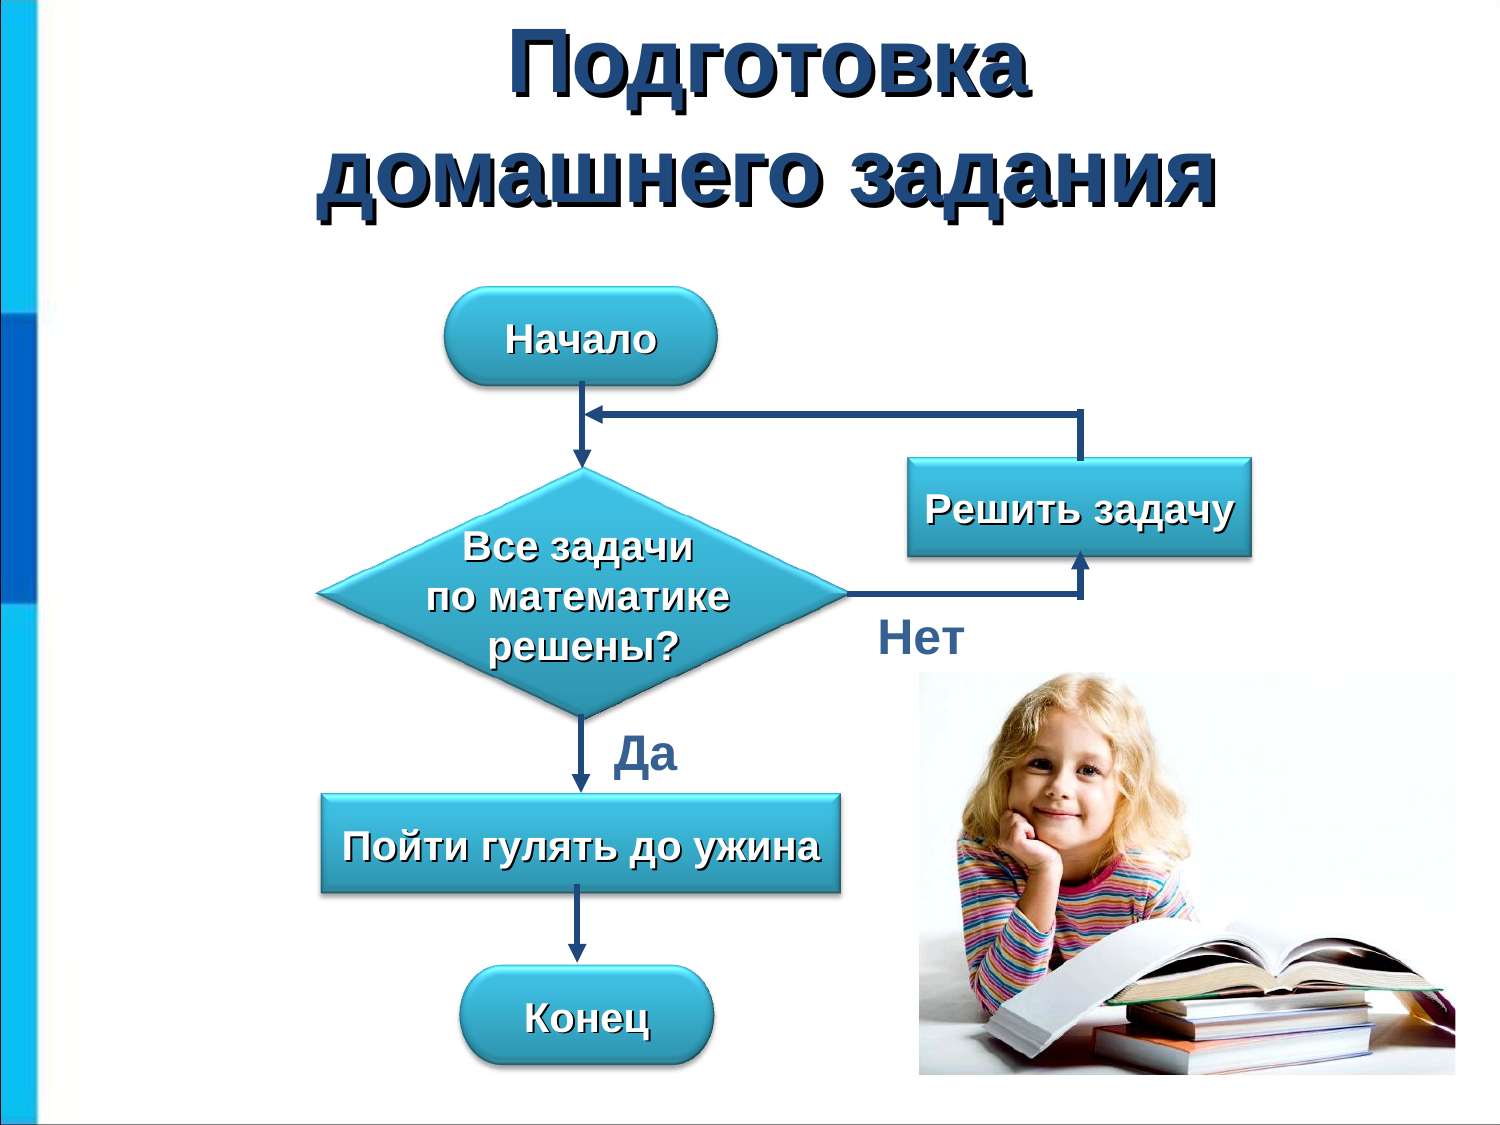

# Подготовка домашнего задания
Начало
Решить задачу
Все задачи
по математике
решены?
Нет
Да
Пойти гулять до ужина
Конец